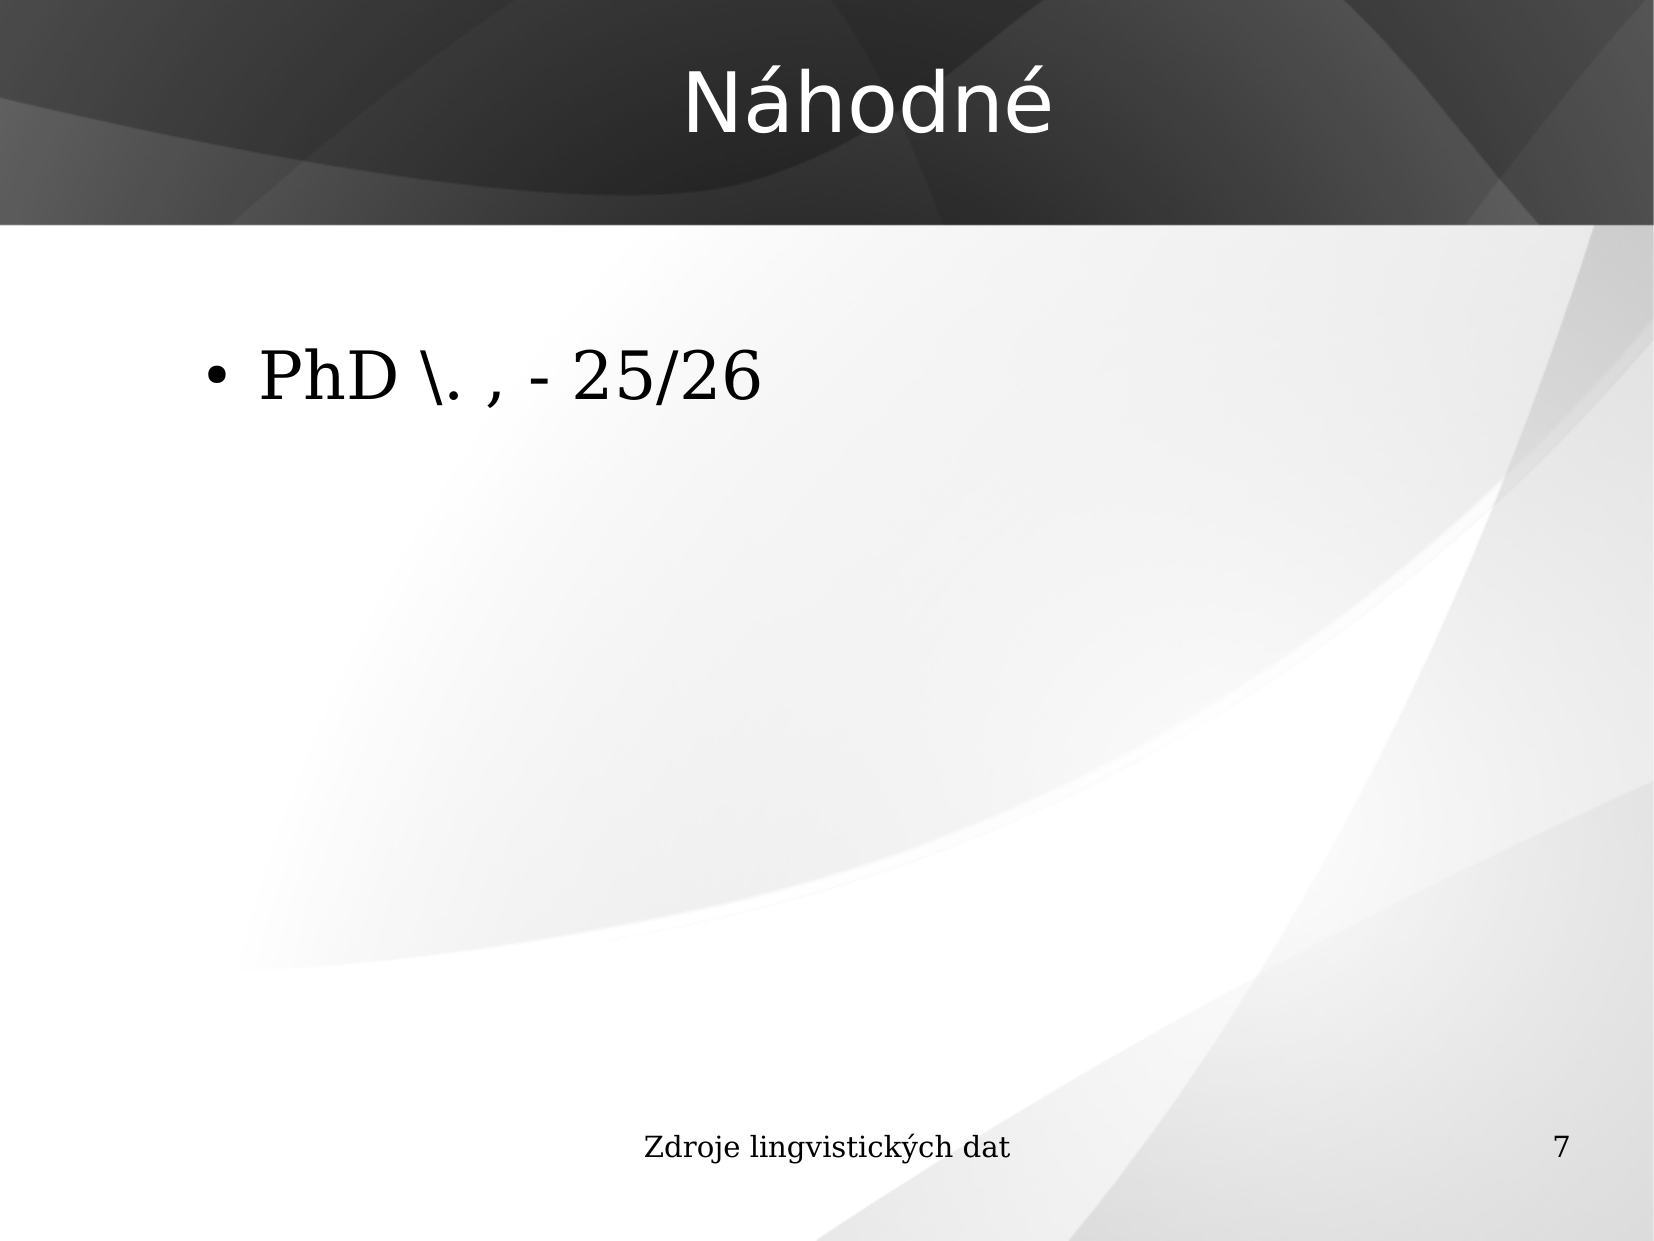

# Náhodné
PhD \. , - 25/26
Zdroje lingvistických dat
7